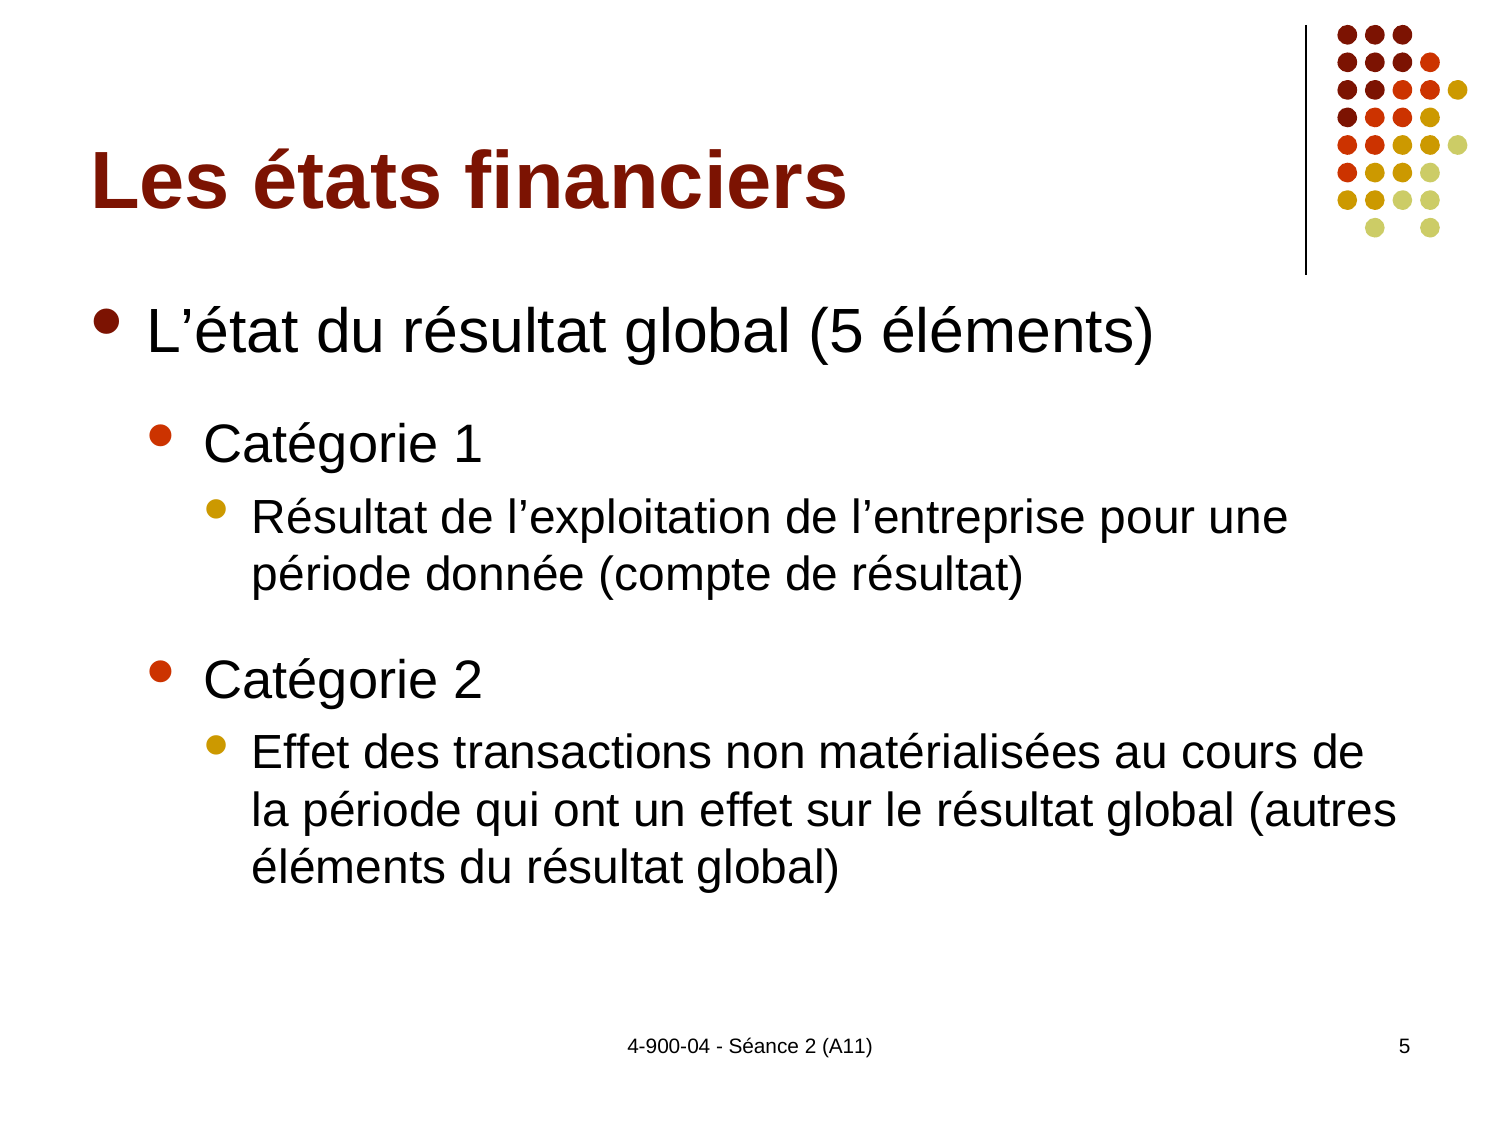

# Les états financiers
L’état du résultat global (5 éléments)
Catégorie 1
Résultat de l’exploitation de l’entreprise pour une période donnée (compte de résultat)
Catégorie 2
Effet des transactions non matérialisées au cours de la période qui ont un effet sur le résultat global (autres éléments du résultat global)
4-900-04 - Séance 2 (A11)